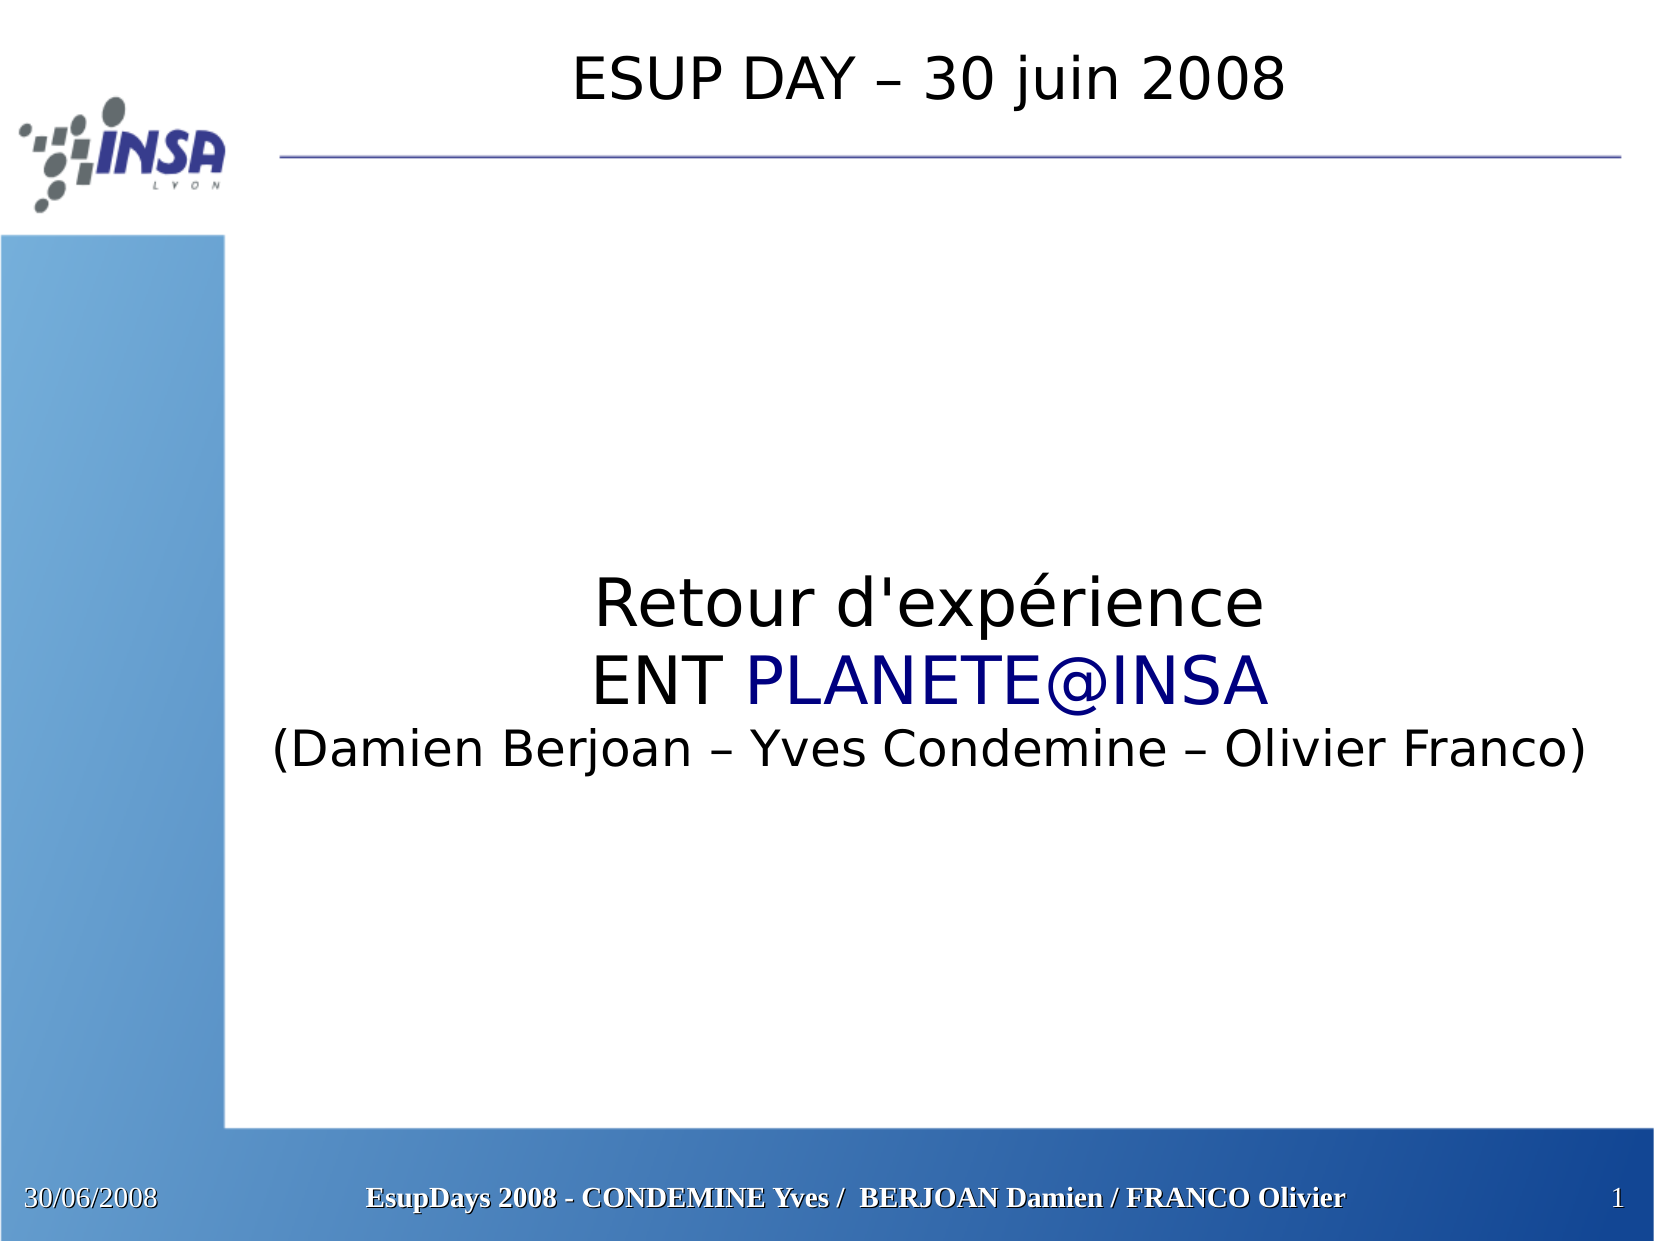

# ESUP DAY – 30 juin 2008
Retour d'expérience
ENT PLANETE@INSA
(Damien Berjoan – Yves Condemine – Olivier Franco)
30/06/2008
EsupDays 2008 - CONDEMINE Yves / BERJOAN Damien / FRANCO Olivier
1